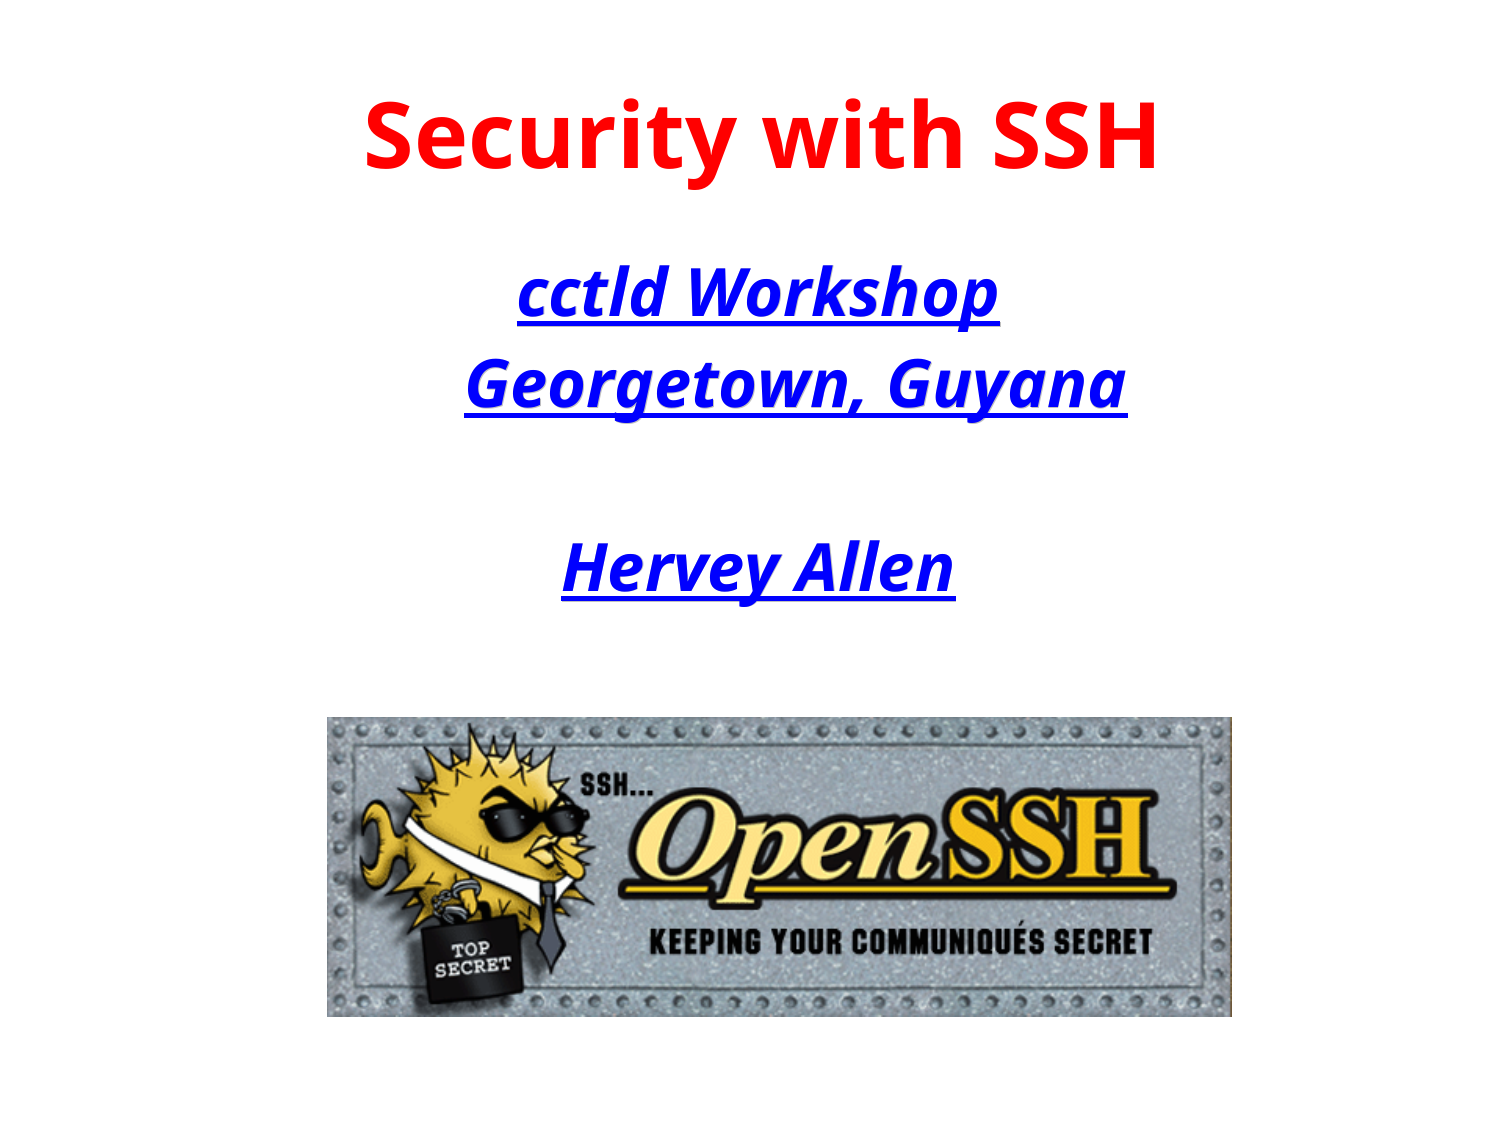

# Security with SSH
cctld Workshop
Georgetown, Guyana
Hervey Allen